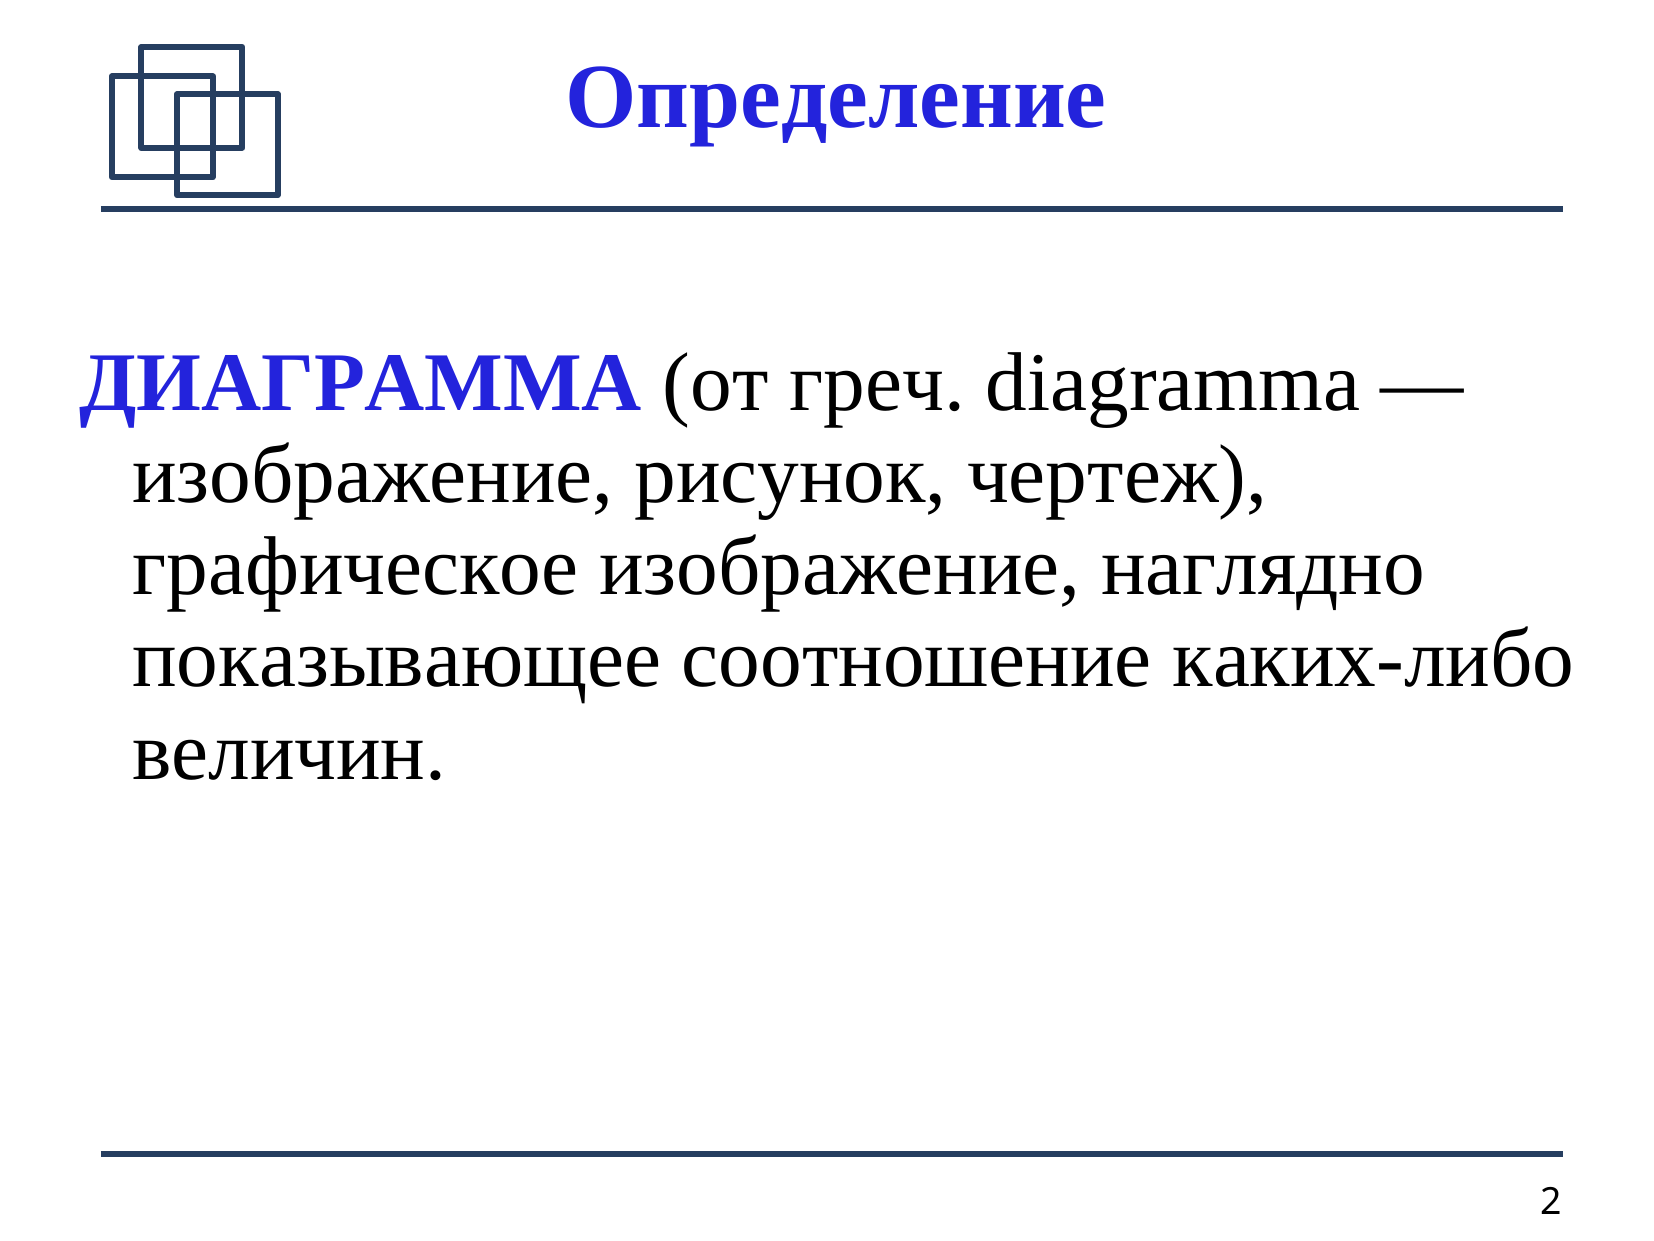

Определение
ДИАГРАММА (от греч. diagramma — изображение, рисунок, чертеж), графическое изображение, наглядно показывающее соотношение каких-либо величин.